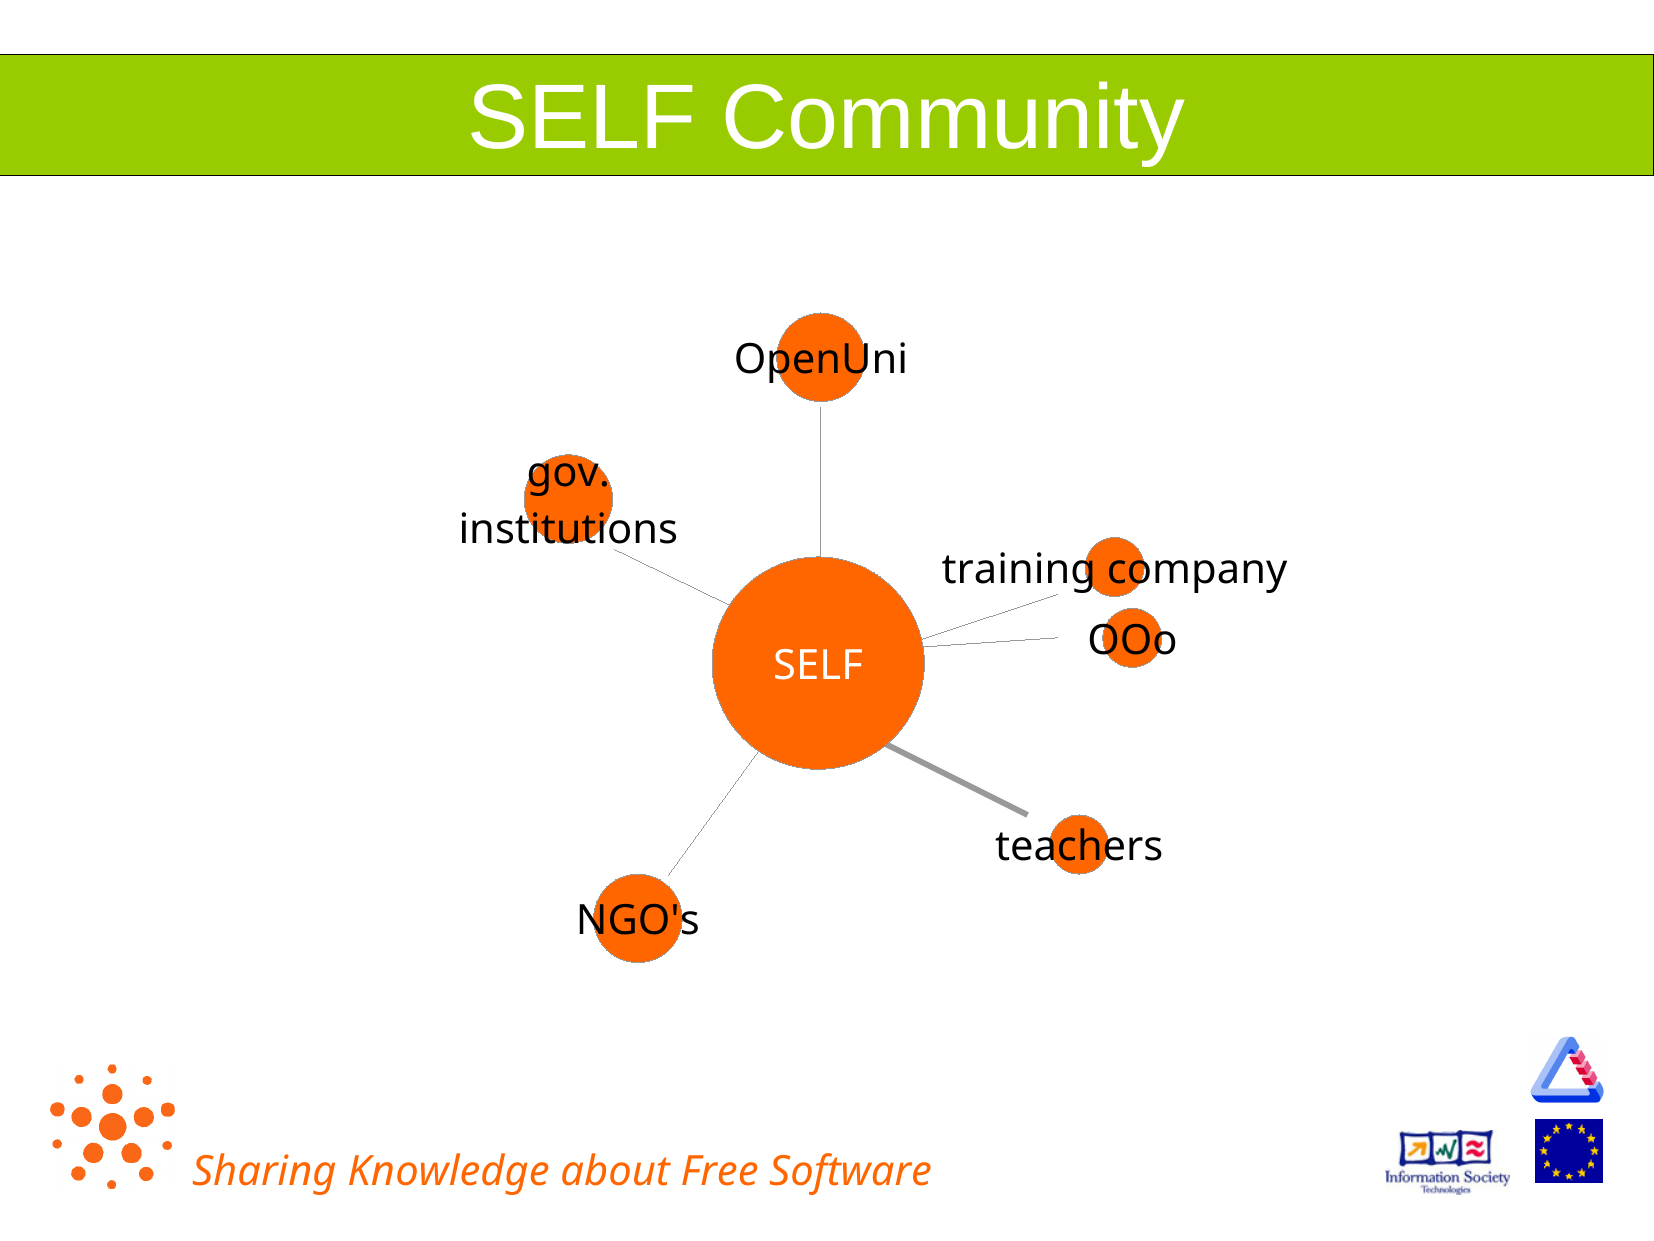

# SELF Community
OpenUni
gov.
institutions
training company
SELF
OOo
teachers
NGO's